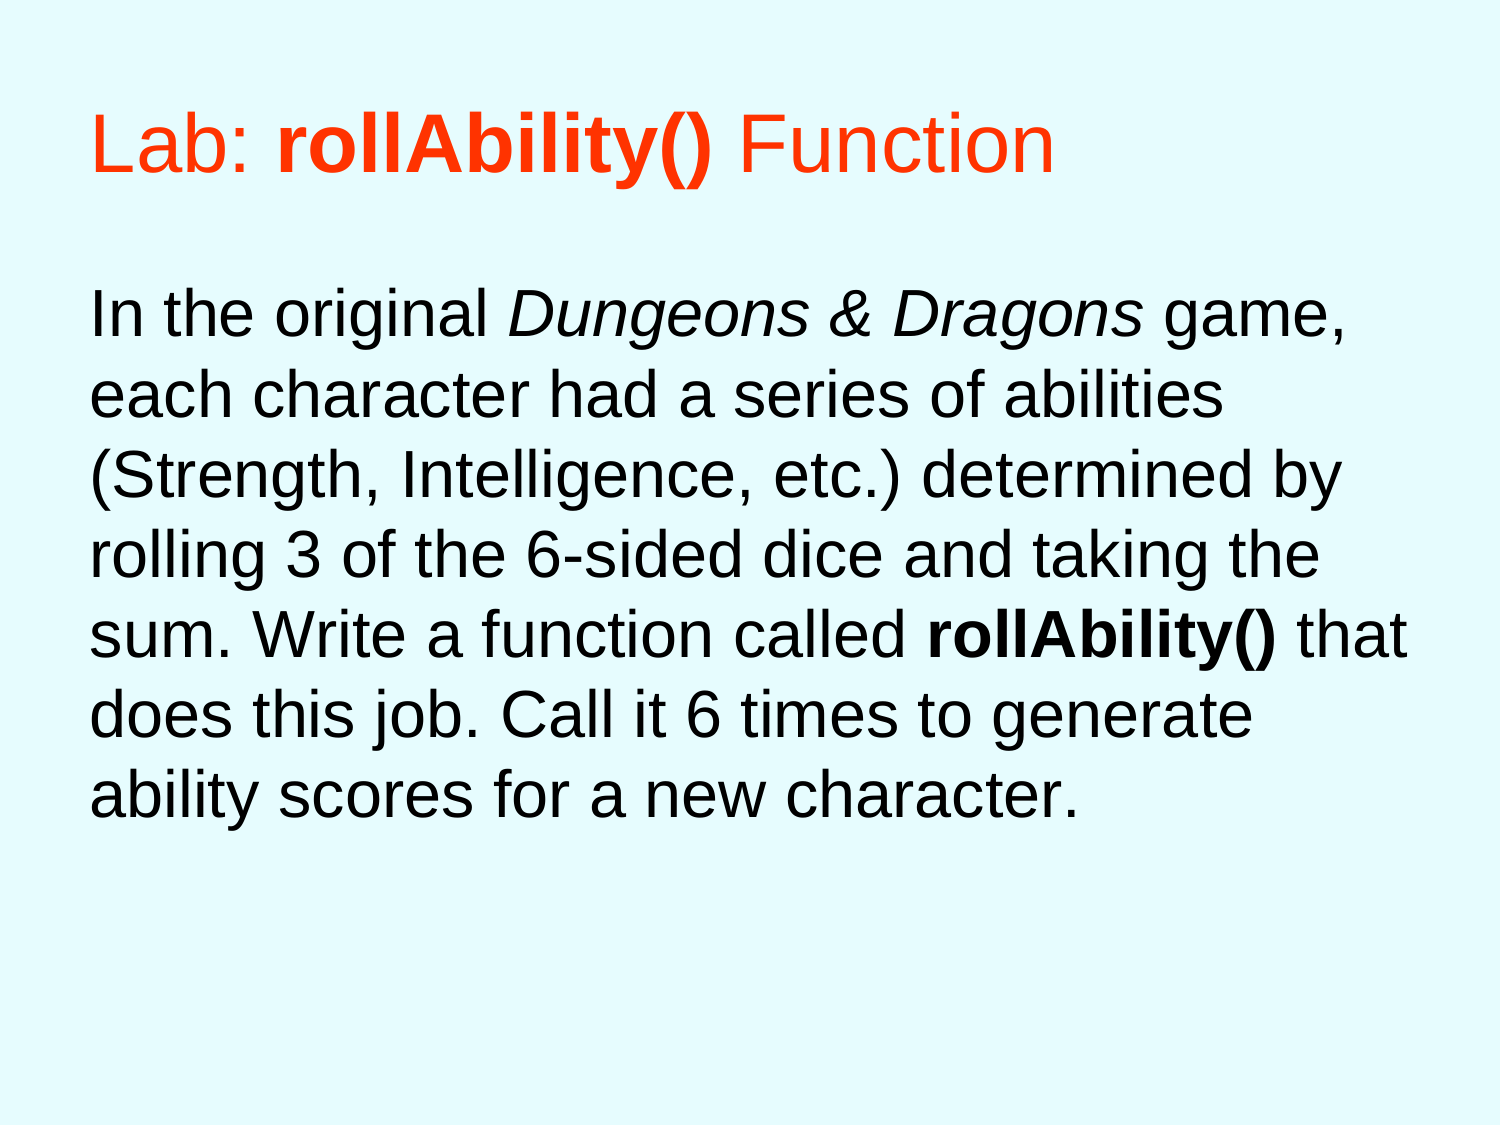

# Lab: rollAbility() Function
In the original Dungeons & Dragons game, each character had a series of abilities (Strength, Intelligence, etc.) determined by rolling 3 of the 6-sided dice and taking the sum. Write a function called rollAbility() that does this job. Call it 6 times to generate ability scores for a new character.